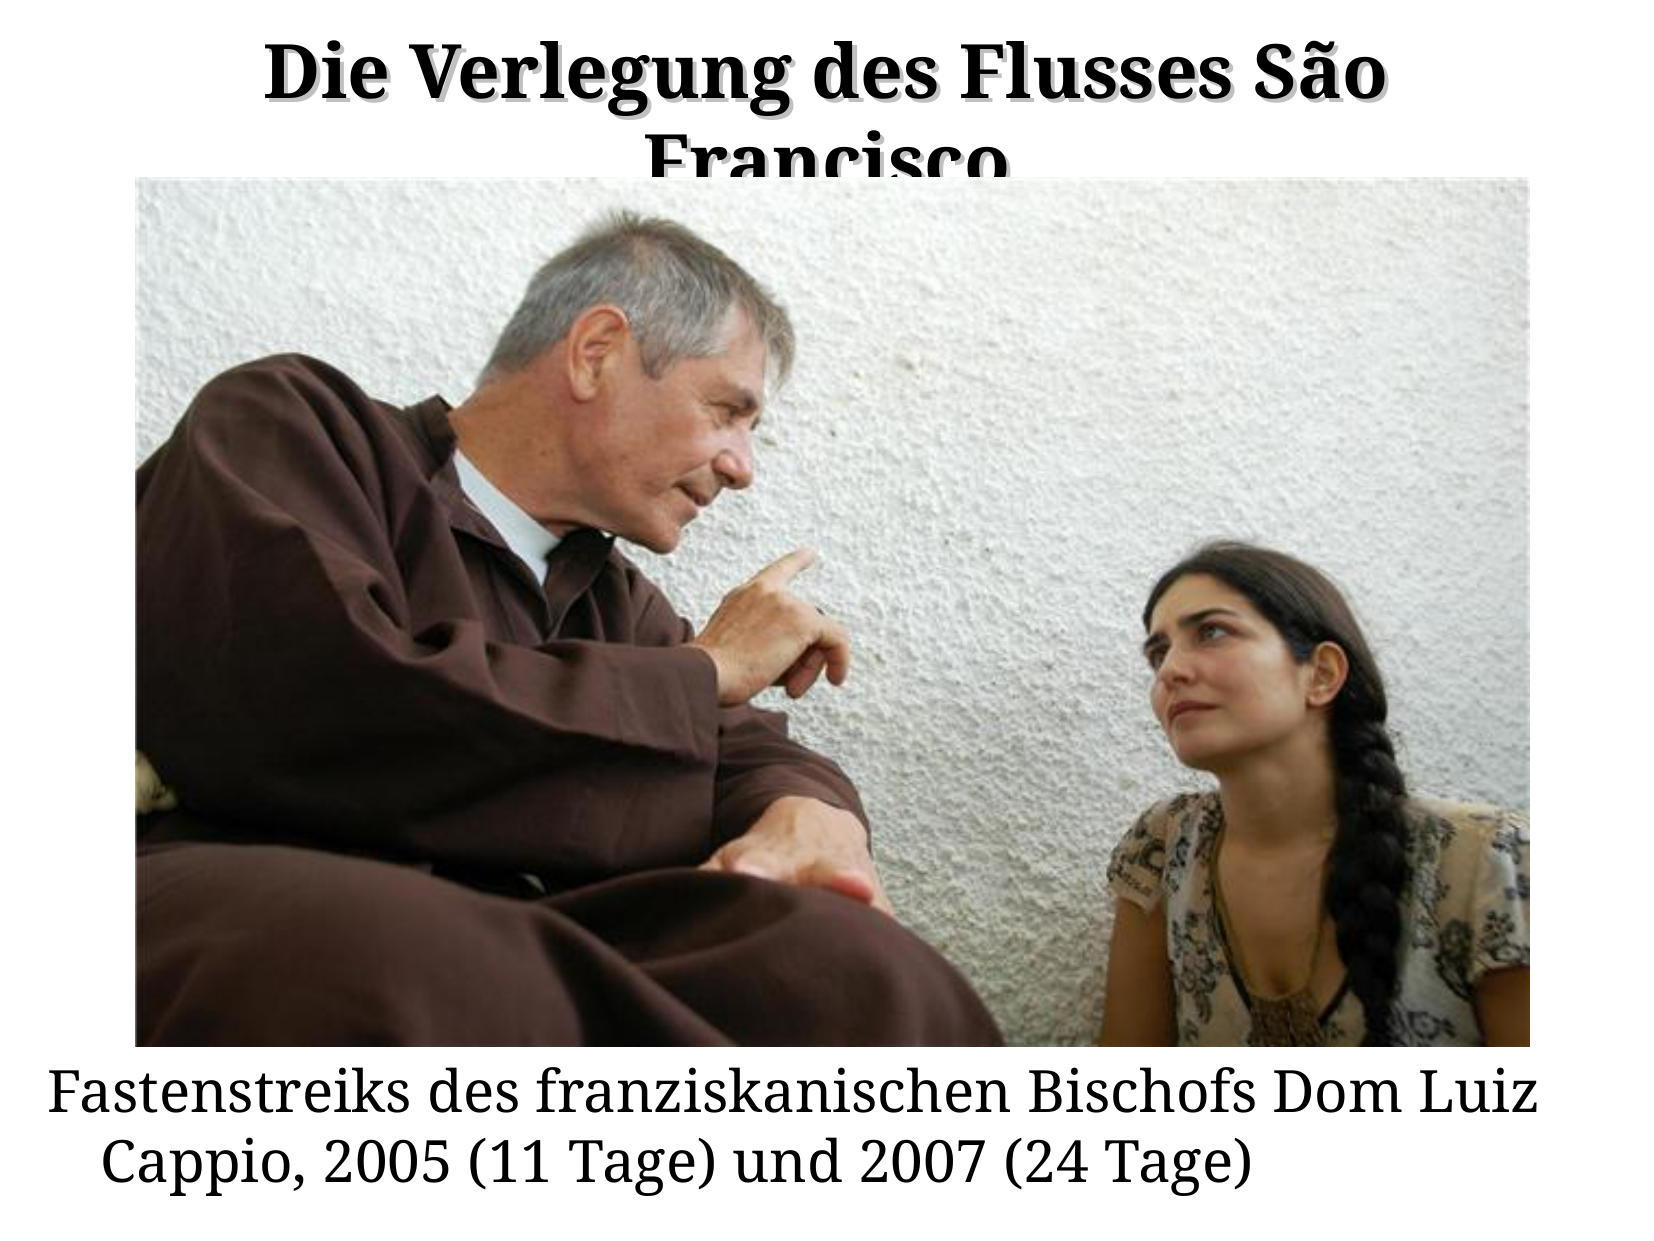

# Die Verlegung des Flusses São Francisco
Fastenstreiks des franziskanischen Bischofs Dom Luiz Cappio, 2005 (11 Tage) und 2007 (24 Tage)